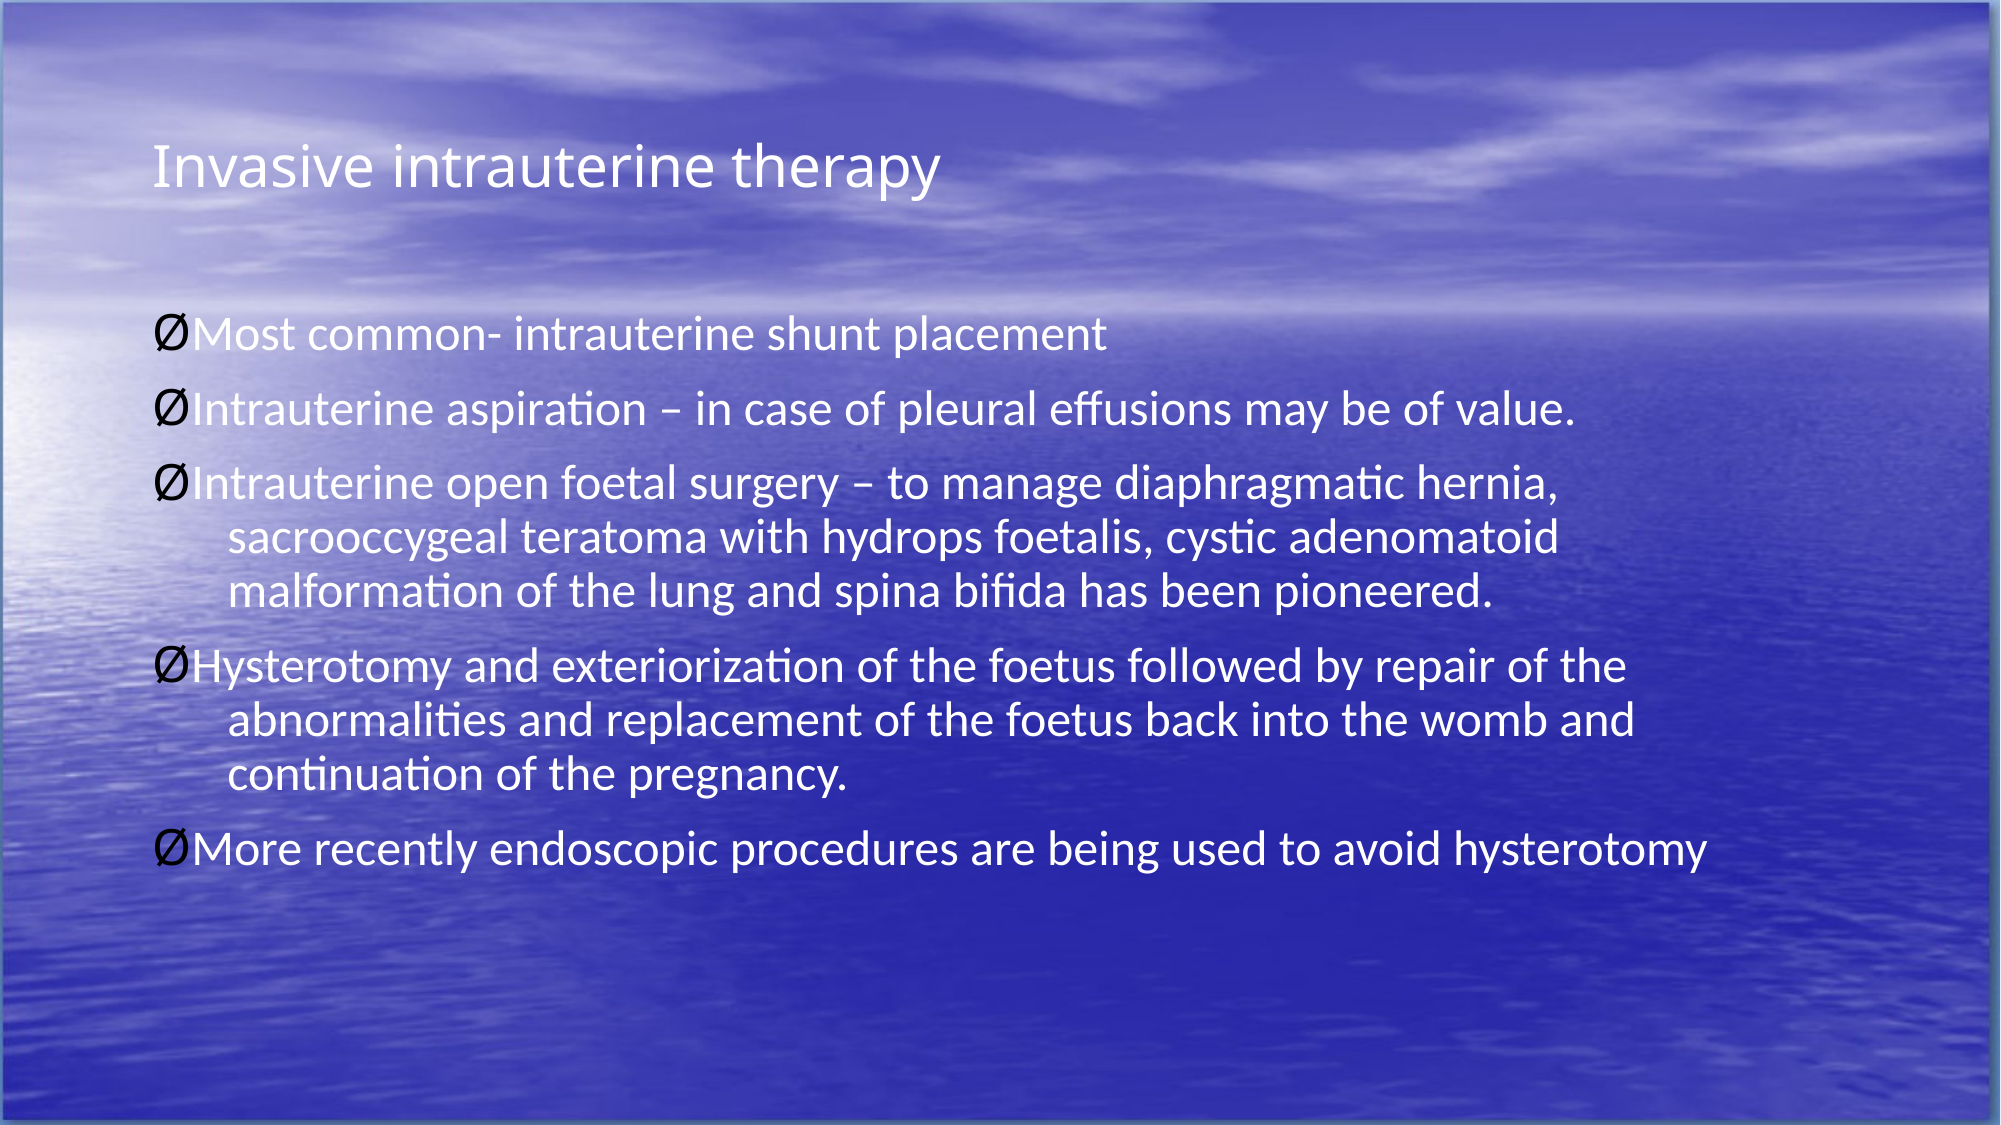

# Invasive intrauterine therapy
Most common- intrauterine shunt placement
Intrauterine aspiration – in case of pleural effusions may be of value.
Intrauterine open foetal surgery – to manage diaphragmatic hernia, sacrooccygeal teratoma with hydrops foetalis, cystic adenomatoid malformation of the lung and spina bifida has been pioneered.
Hysterotomy and exteriorization of the foetus followed by repair of the abnormalities and replacement of the foetus back into the womb and continuation of the pregnancy.
More recently endoscopic procedures are being used to avoid hysterotomy